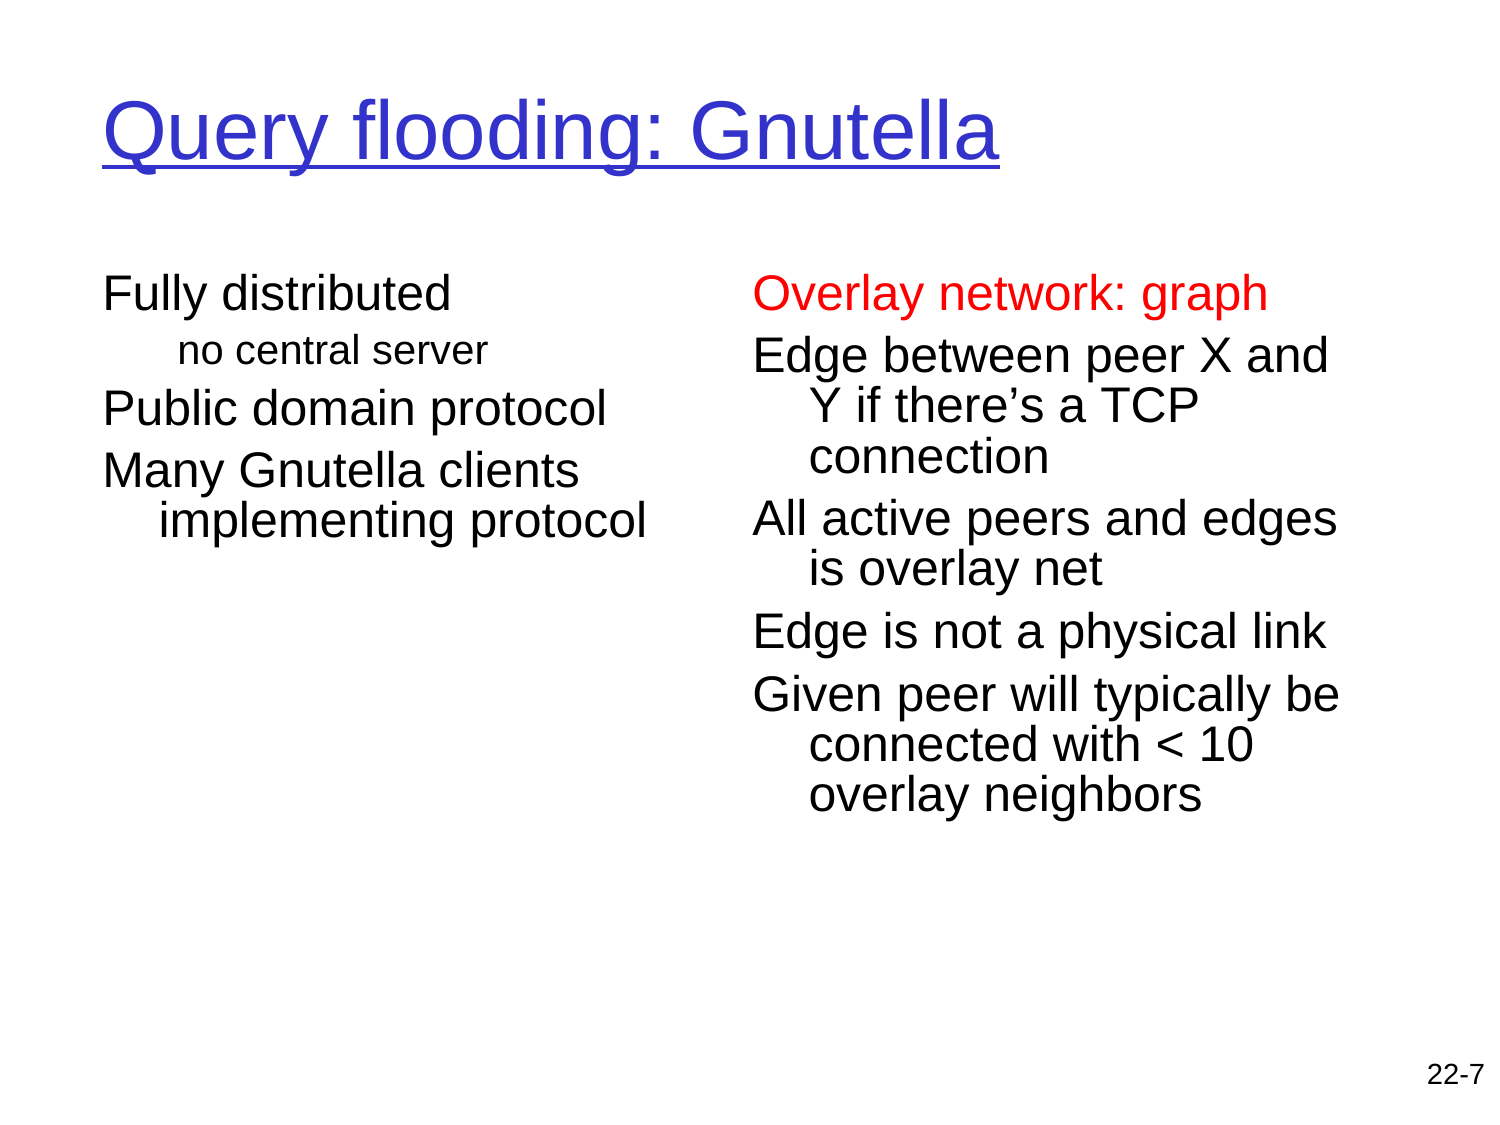

# Query flooding: Gnutella
Fully distributed
no central server
Public domain protocol
Many Gnutella clients implementing protocol
Overlay network: graph
Edge between peer X and Y if there’s a TCP connection
All active peers and edges is overlay net
Edge is not a physical link
Given peer will typically be connected with < 10 overlay neighbors
7